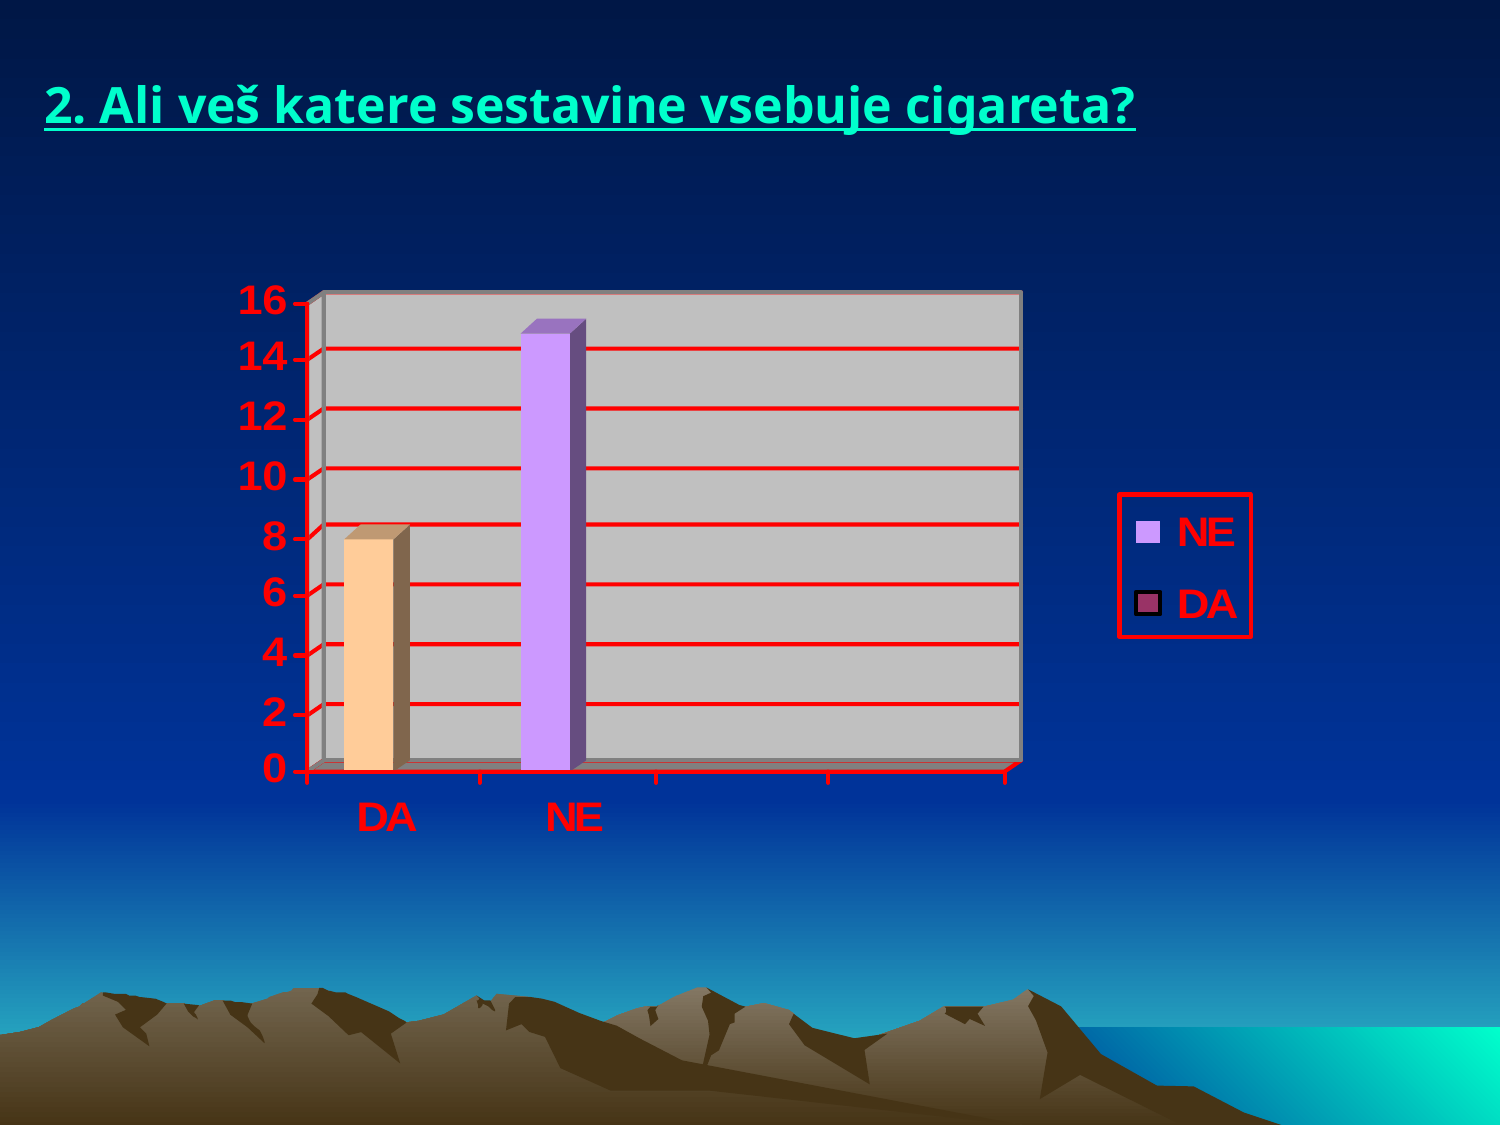

# 2. Ali veš katere sestavine vsebuje cigareta?